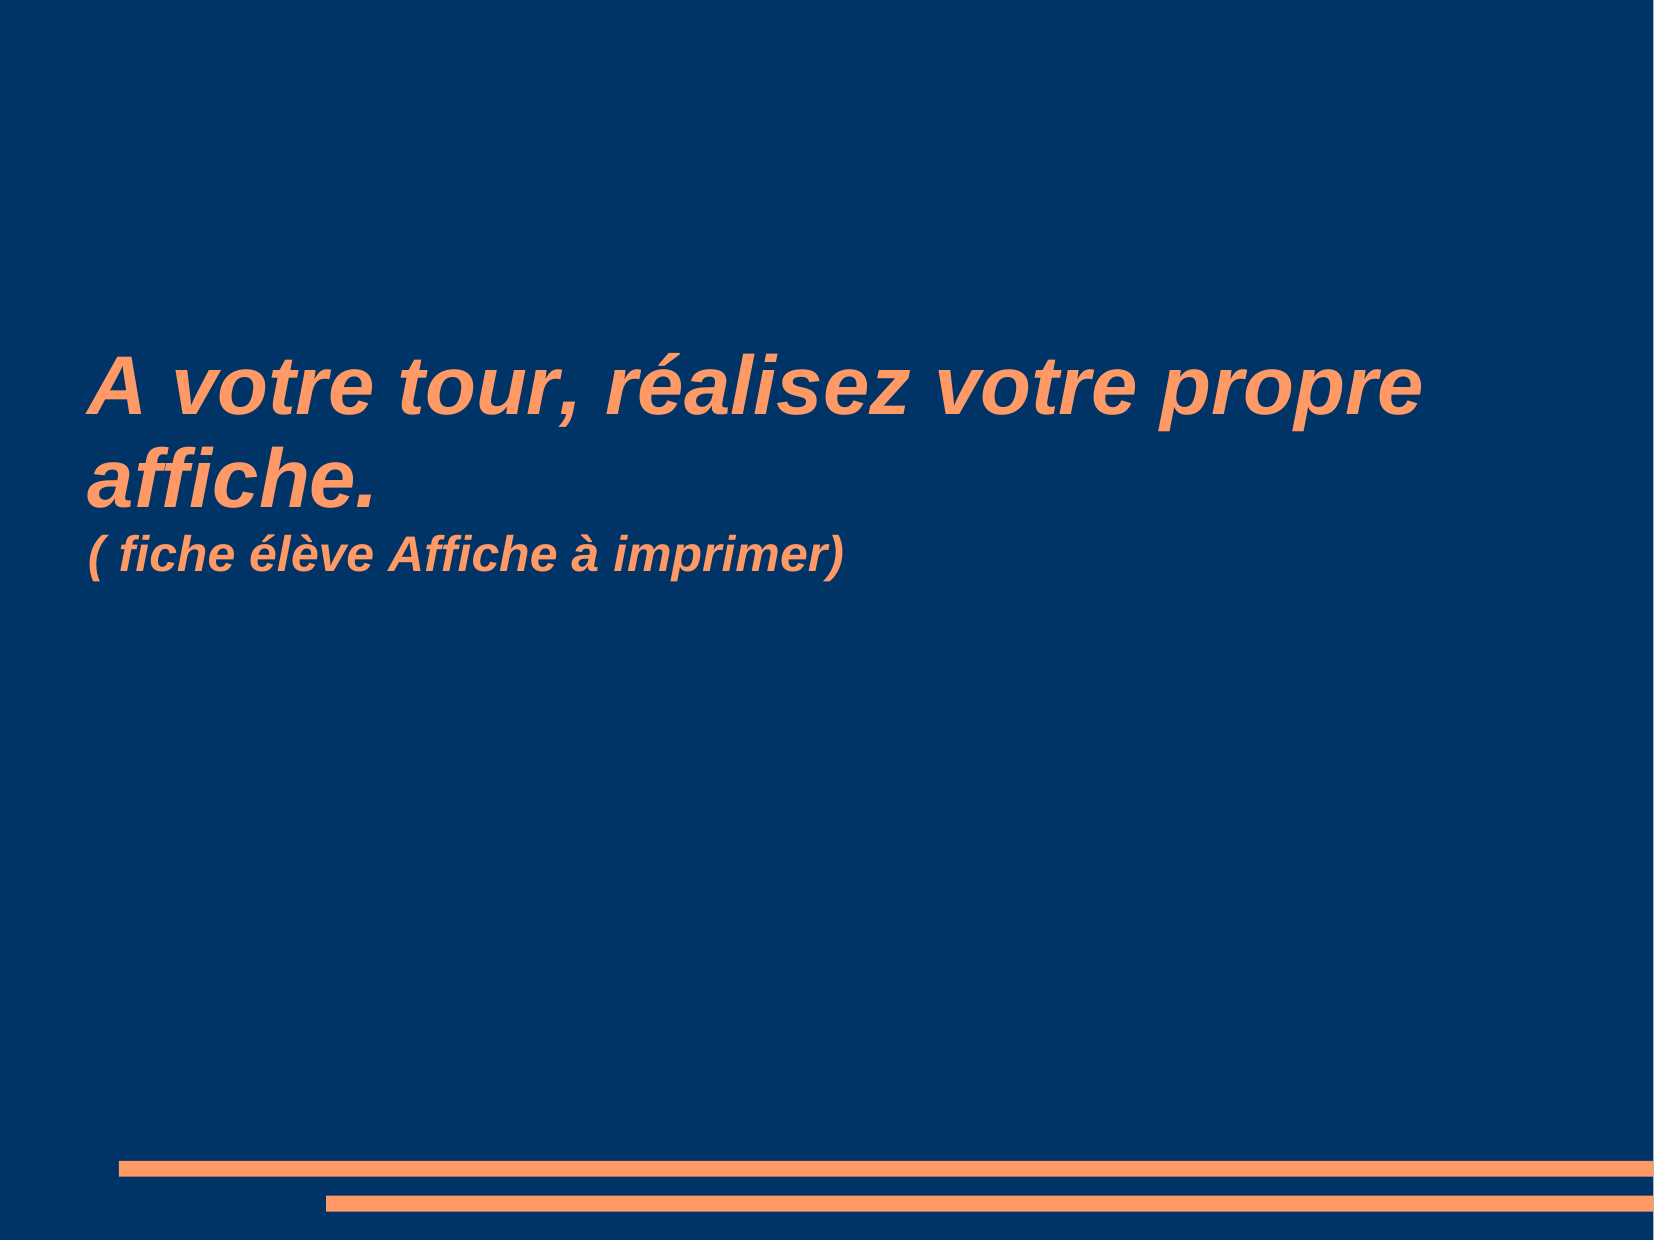

# A votre tour, réalisez votre propre affiche. ( fiche élève Affiche à imprimer)